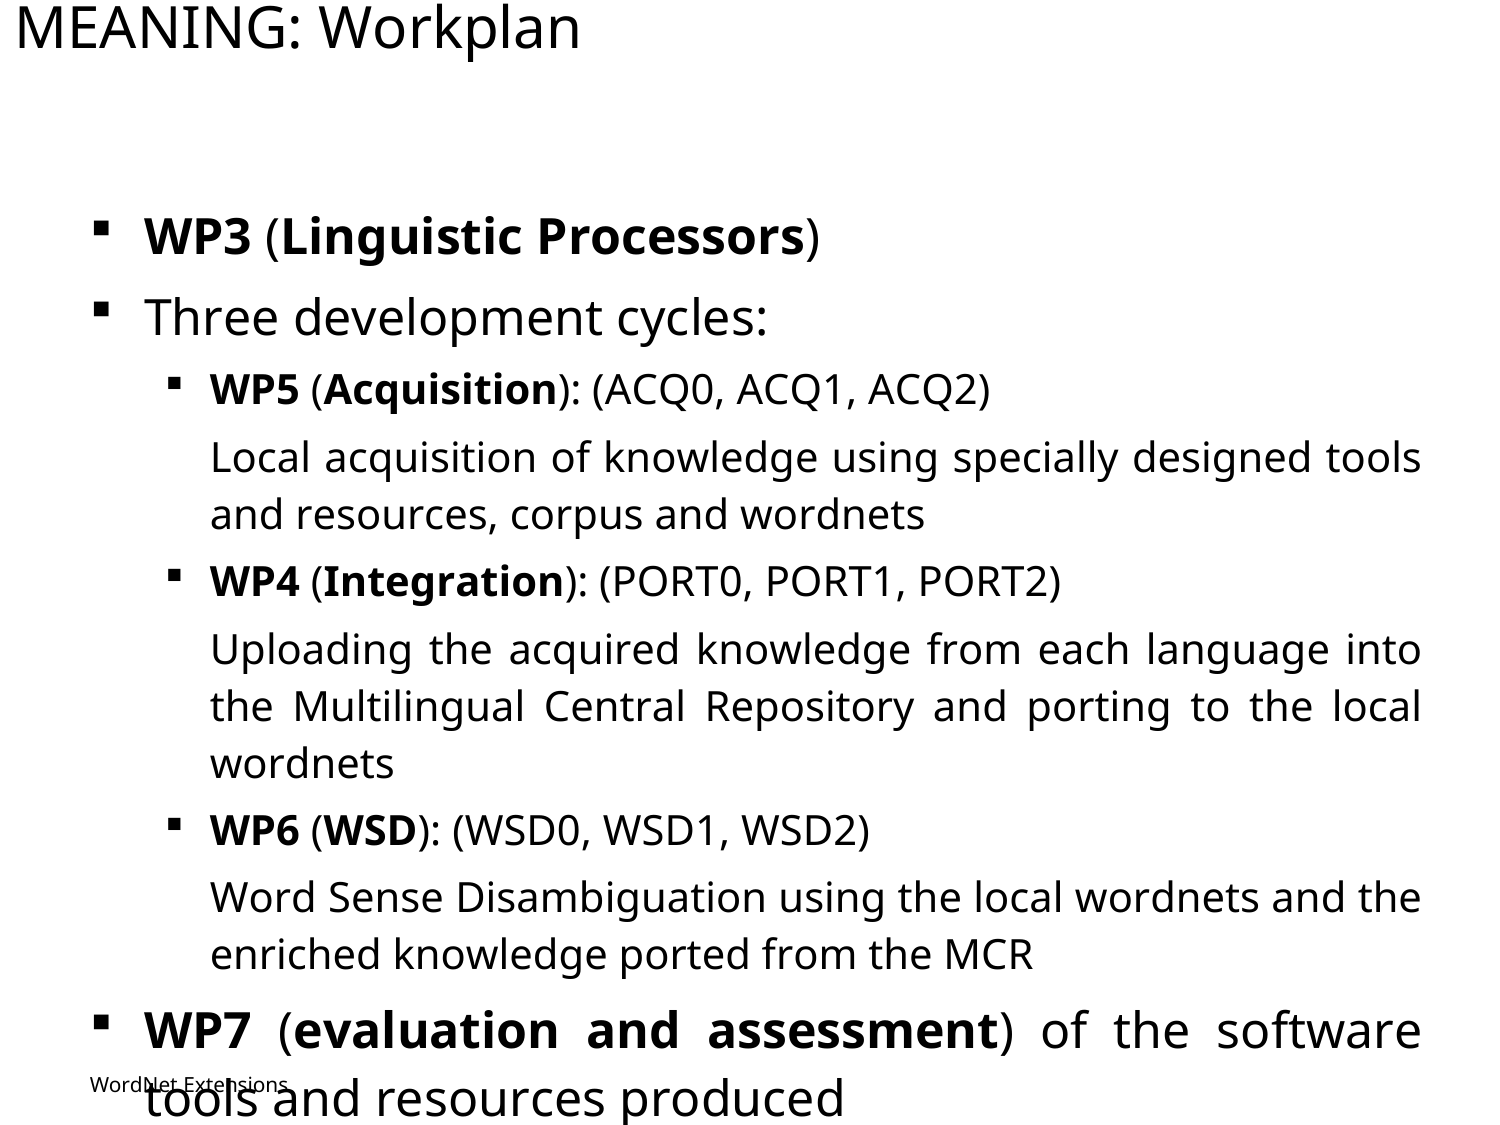

# MEANING: Workplan
WP3 (Linguistic Processors)
Three development cycles:
WP5 (Acquisition): (ACQ0, ACQ1, ACQ2)
	Local acquisition of knowledge using specially designed tools and resources, corpus and wordnets
WP4 (Integration): (PORT0, PORT1, PORT2)
	Uploading the acquired knowledge from each language into the Multilingual Central Repository and porting to the local wordnets
WP6 (WSD): (WSD0, WSD1, WSD2)
	Word Sense Disambiguation using the local wordnets and the enriched knowledge ported from the MCR
WP7 (evaluation and assessment) of the software tools and resources produced